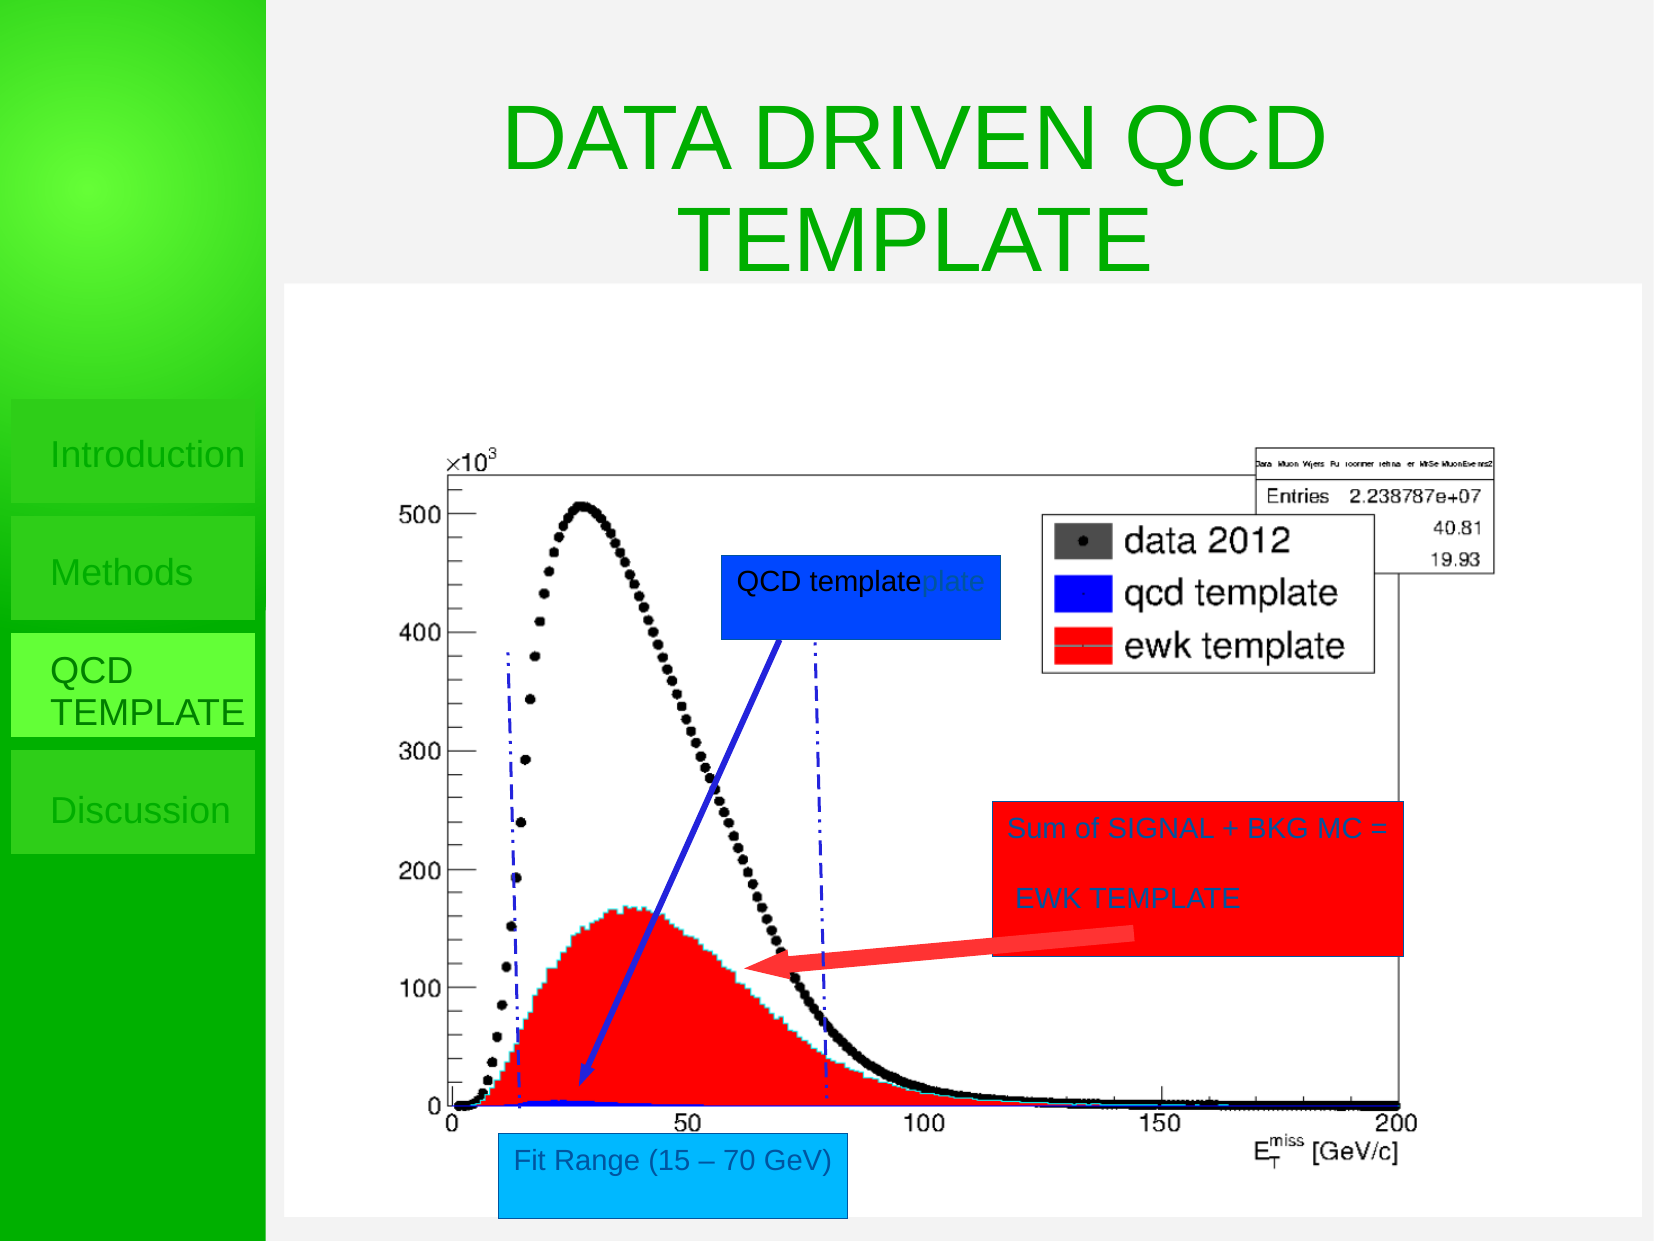

# DATA DRIVEN QCD TEMPLATE
Introduction
Methods
QCD templateplate
QCD TEMPLATE
Discussion
Sum of SIGNAL + BKG MC =
 EWK TEMPLATE
Fit Range (15 – 70 GeV)